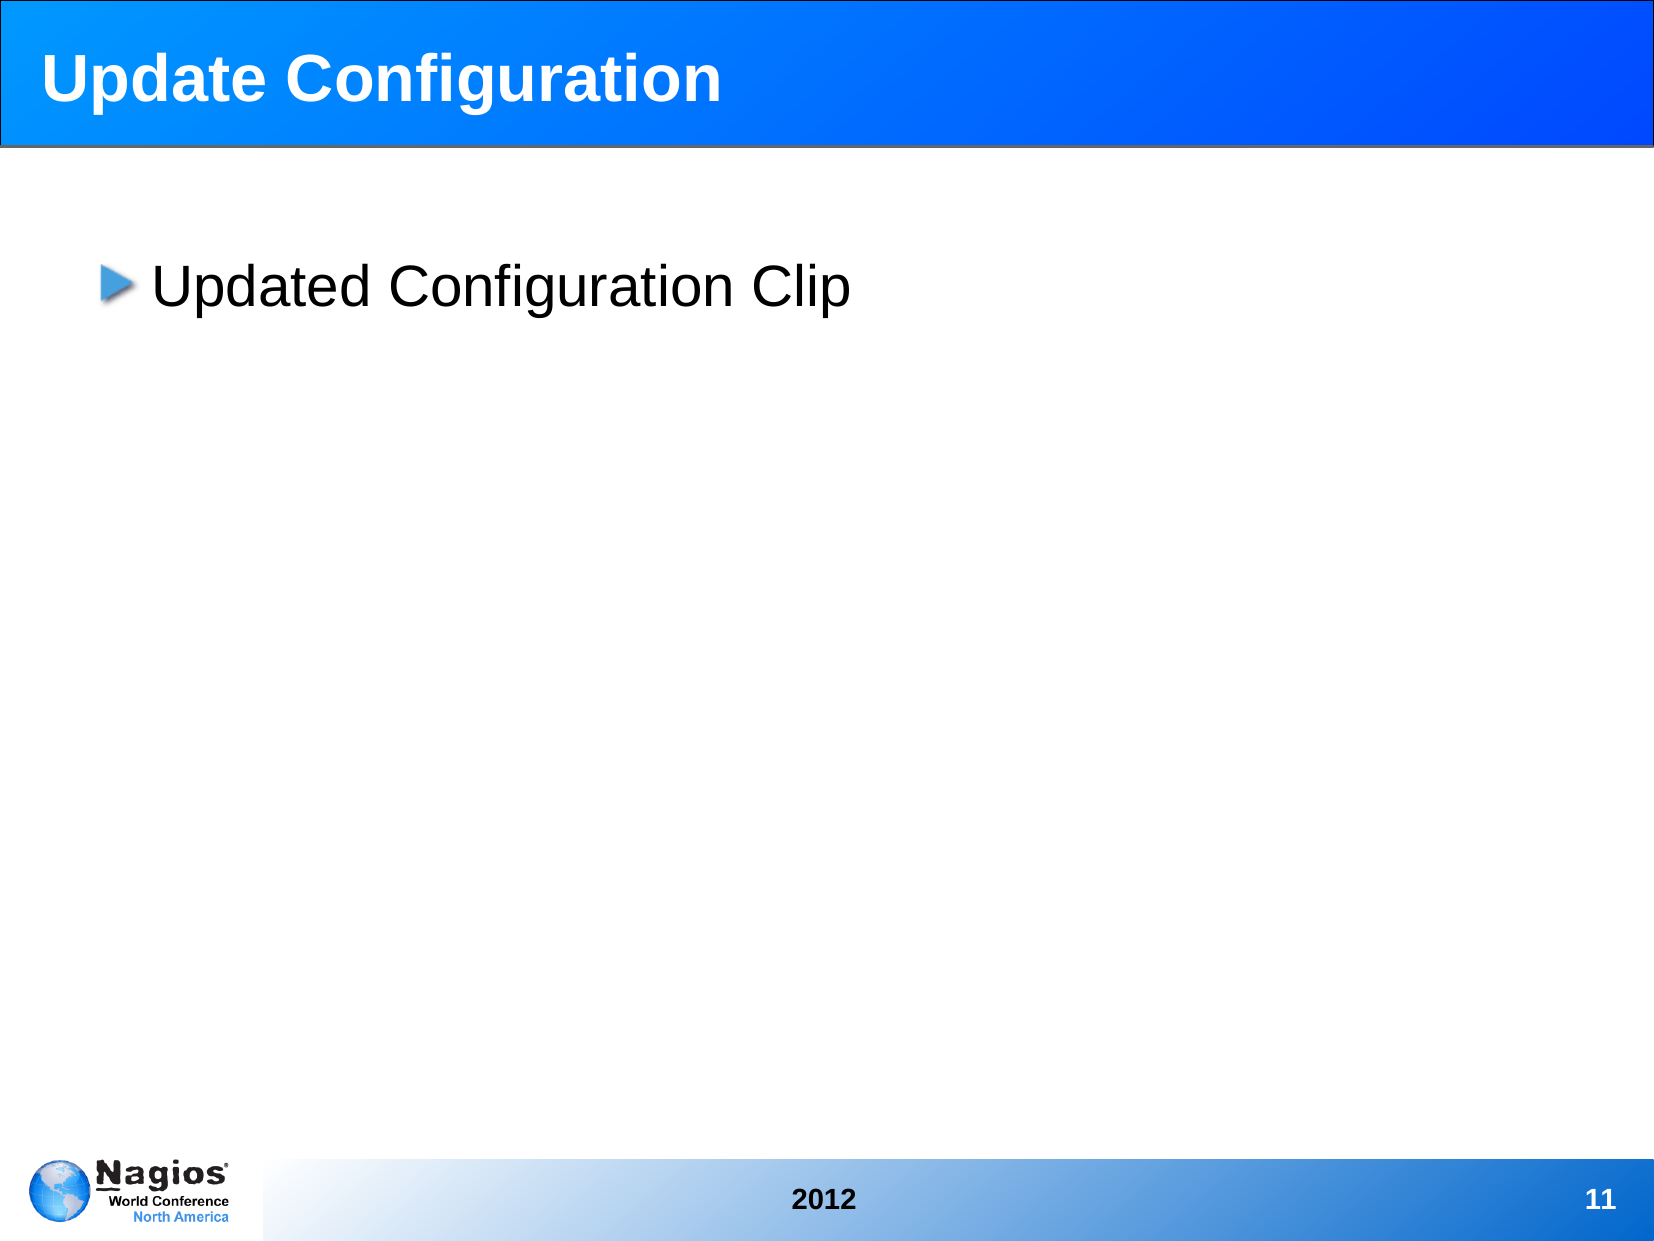

# Update Configuration
Updated Configuration Clip
2011
11